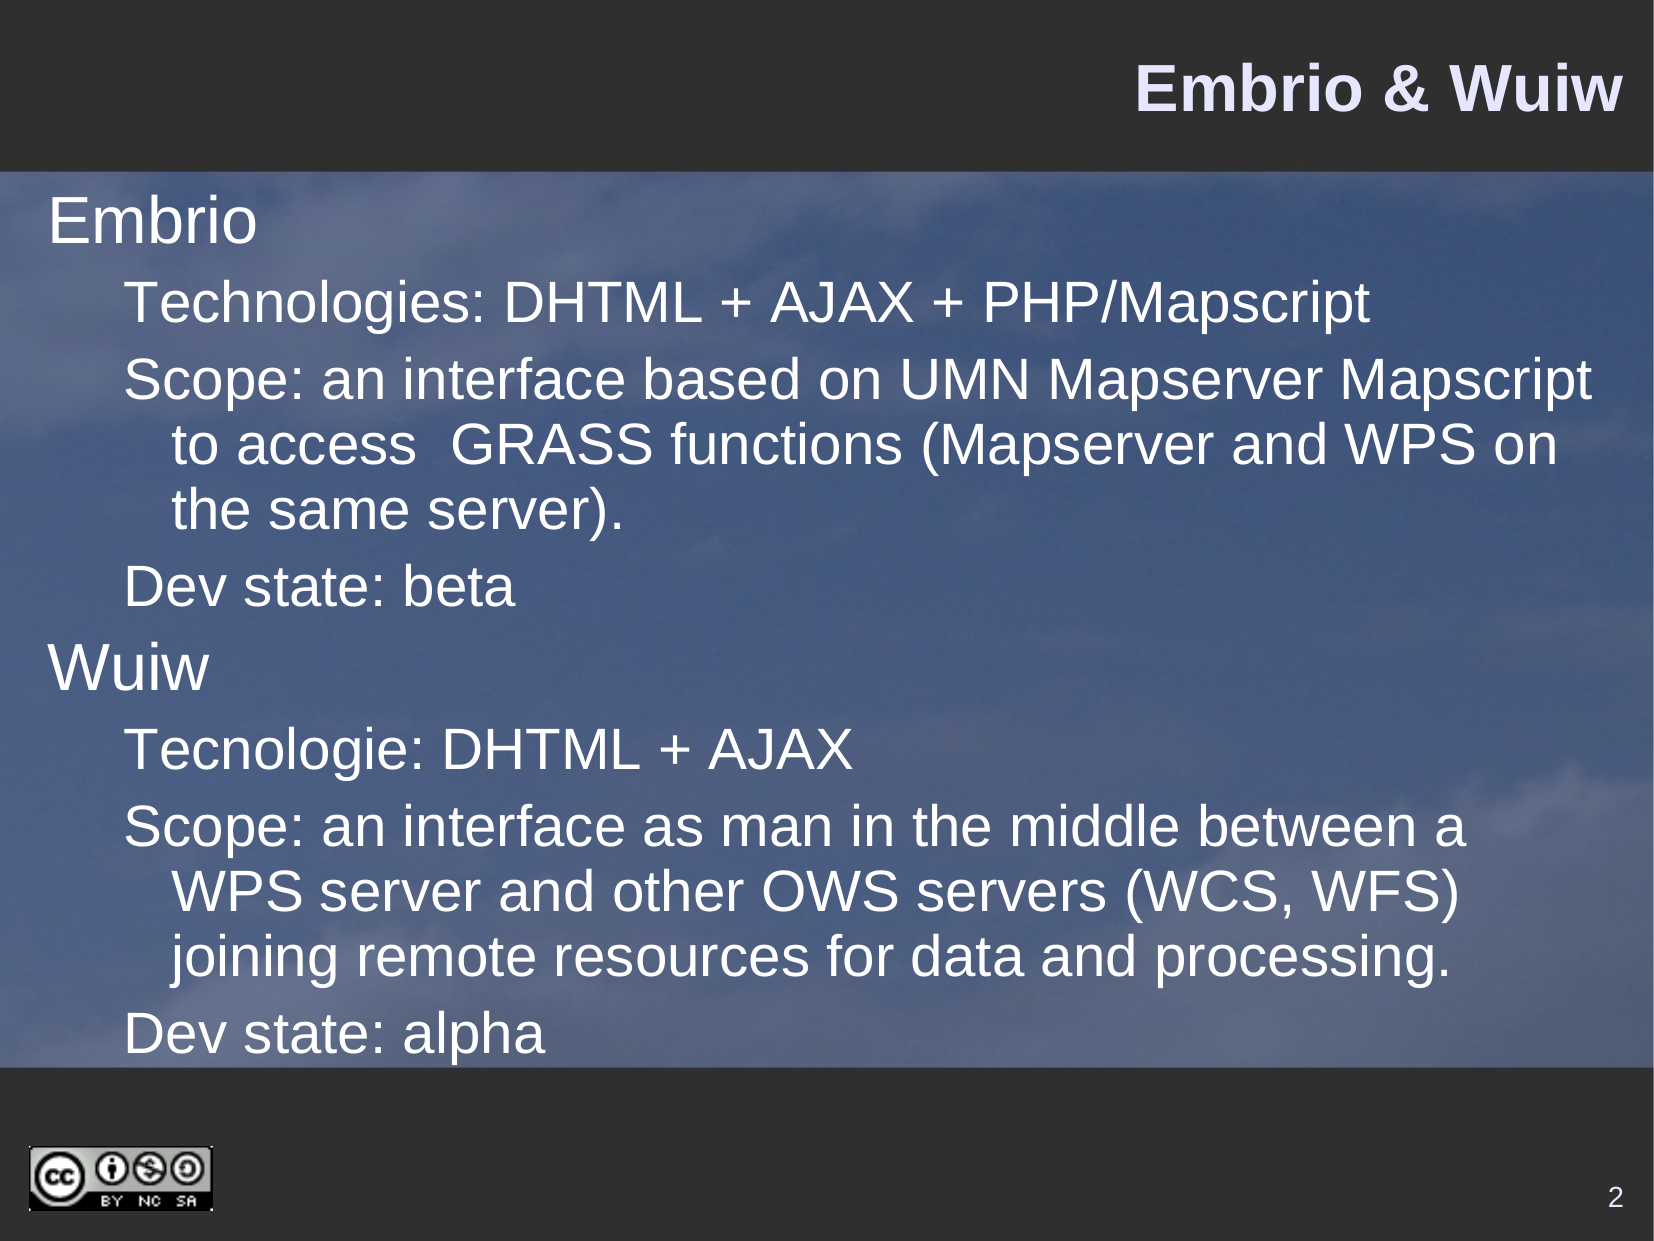

# Embrio & Wuiw
Embrio
Technologies: DHTML + AJAX + PHP/Mapscript
Scope: an interface based on UMN Mapserver Mapscript to access GRASS functions (Mapserver and WPS on the same server).
Dev state: beta
Wuiw
Tecnologie: DHTML + AJAX
Scope: an interface as man in the middle between a WPS server and other OWS servers (WCS, WFS) joining remote resources for data and processing.
Dev state: alpha
2006-06-01
2